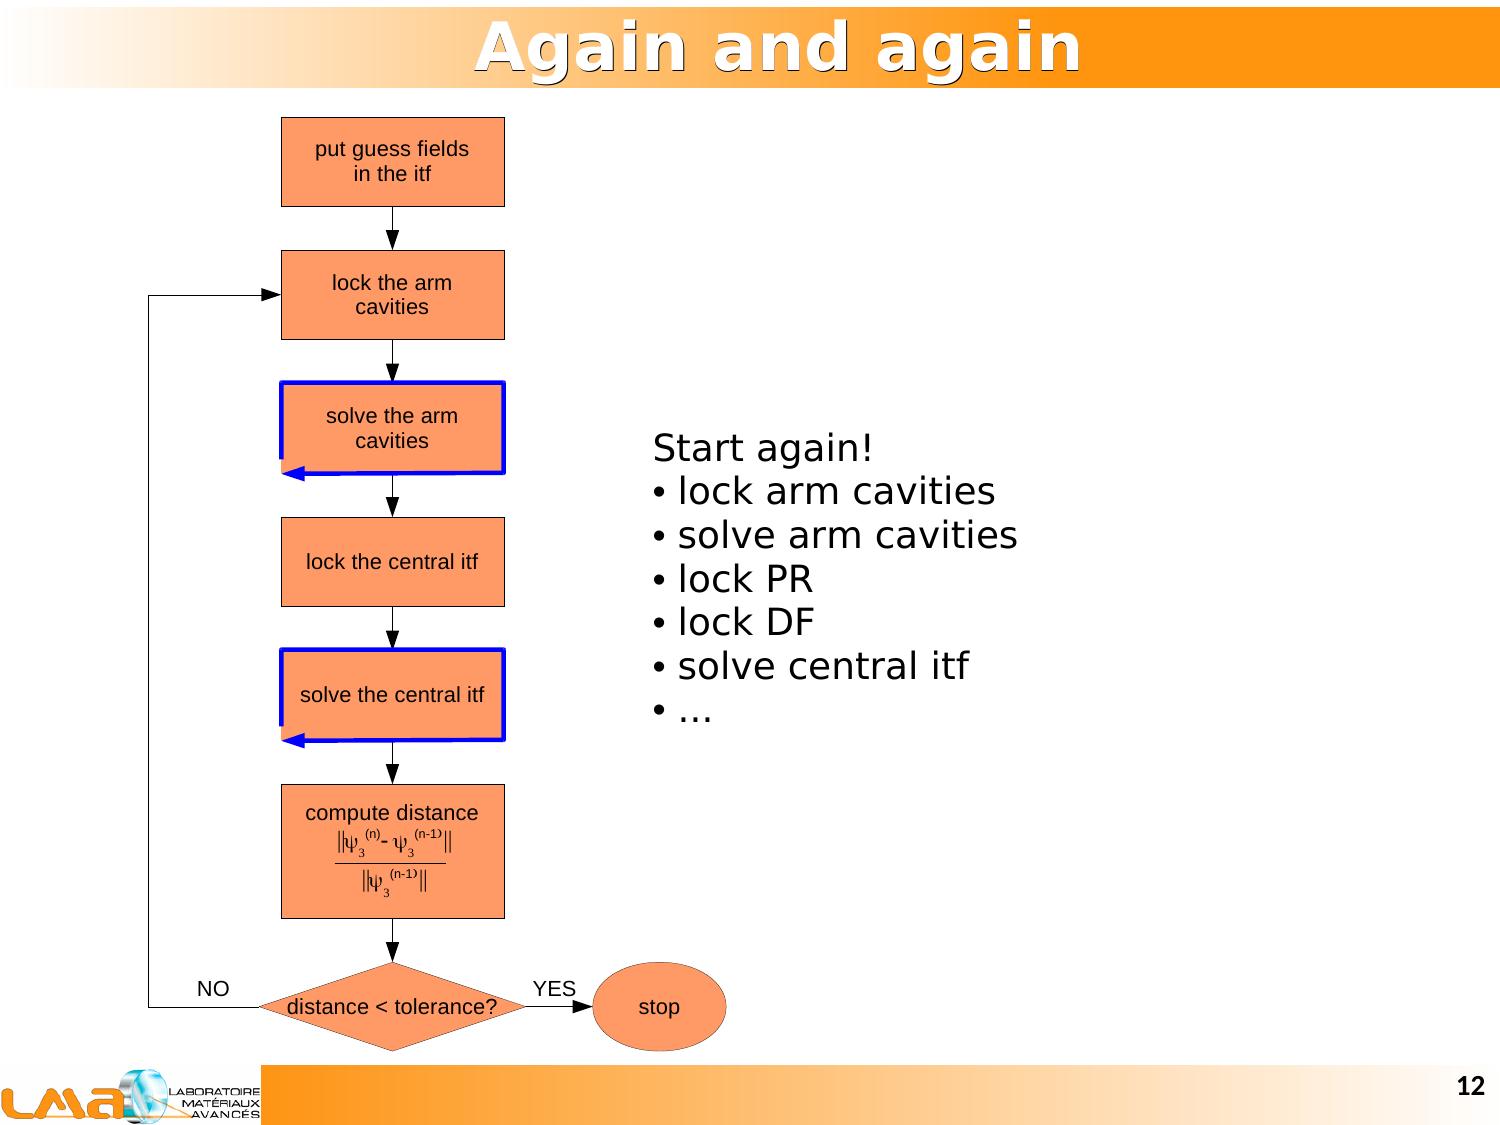

# Again and again
Start again!
 lock arm cavities
 solve arm cavities
 lock PR
 lock DF
 solve central itf
 ...
12